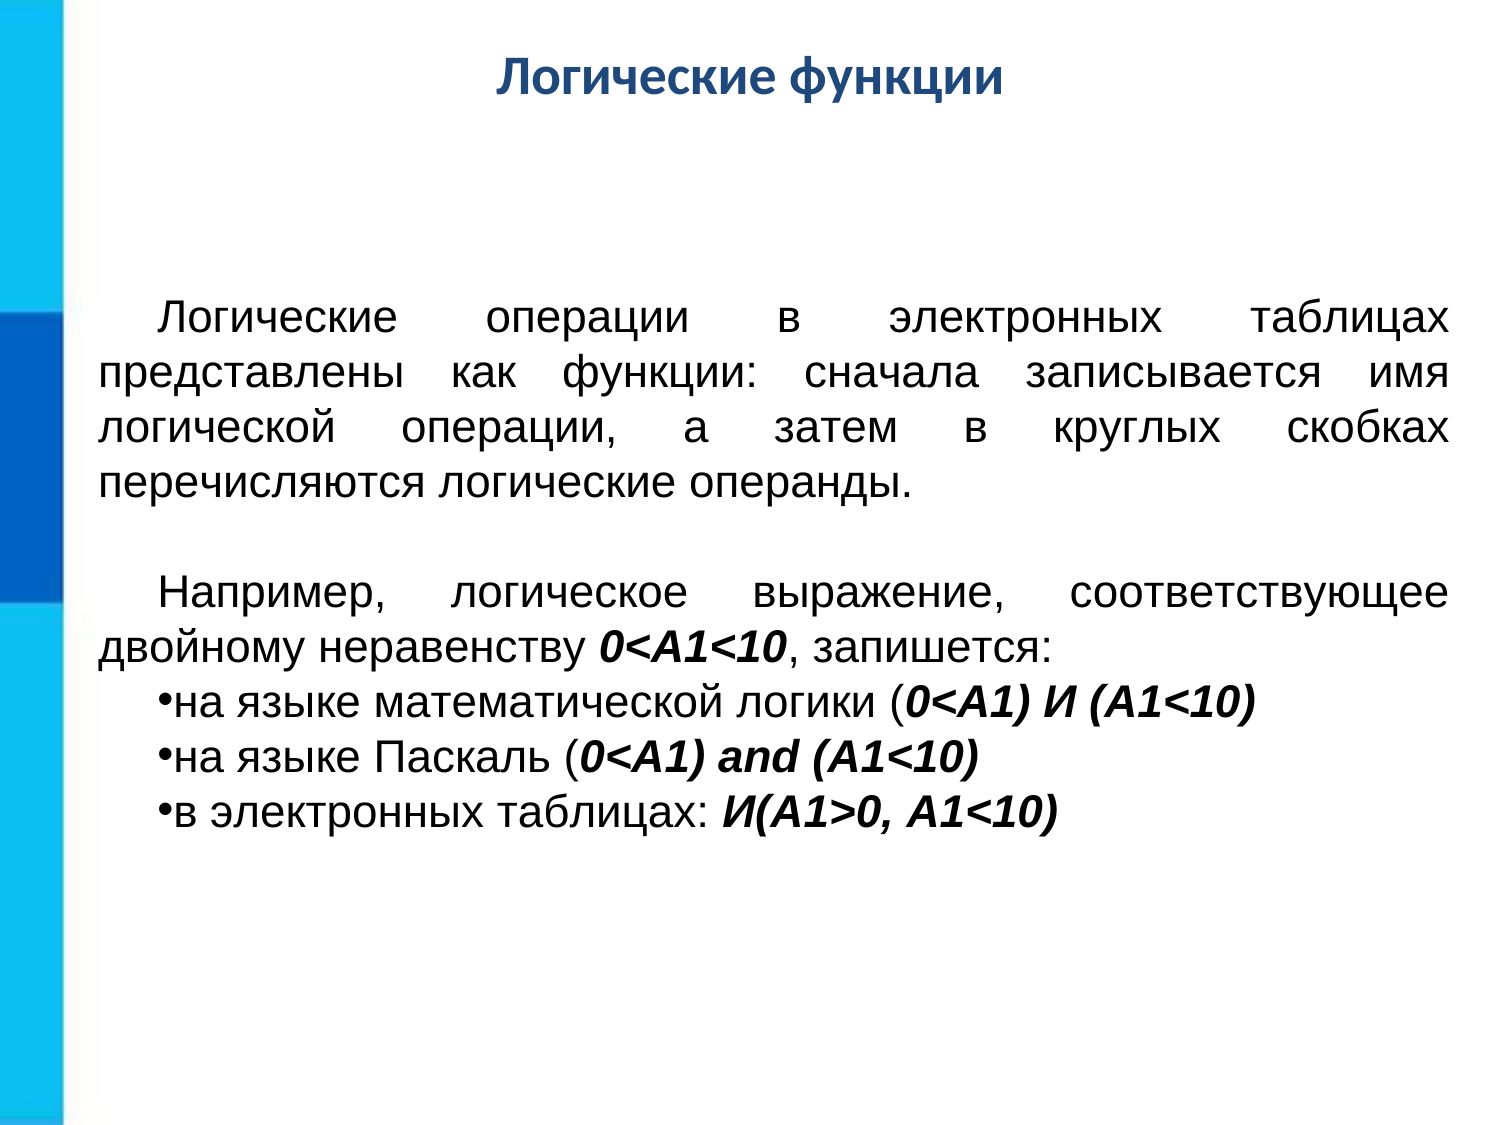

Логические функции
Логические операции в электронных таблицах представлены как функции: сначала записывается имя логической операции, а затем в круглых скобках перечисляются логические операнды.
Например, логическое выражение, соответствующее двойному неравенству 0<A1<10, запишется:
на языке математической логики (0<A1) И (A1<10)
на языке Паскаль (0<A1) and (A1<10)
в электронных таблицах: И(А1>0, A1<10)